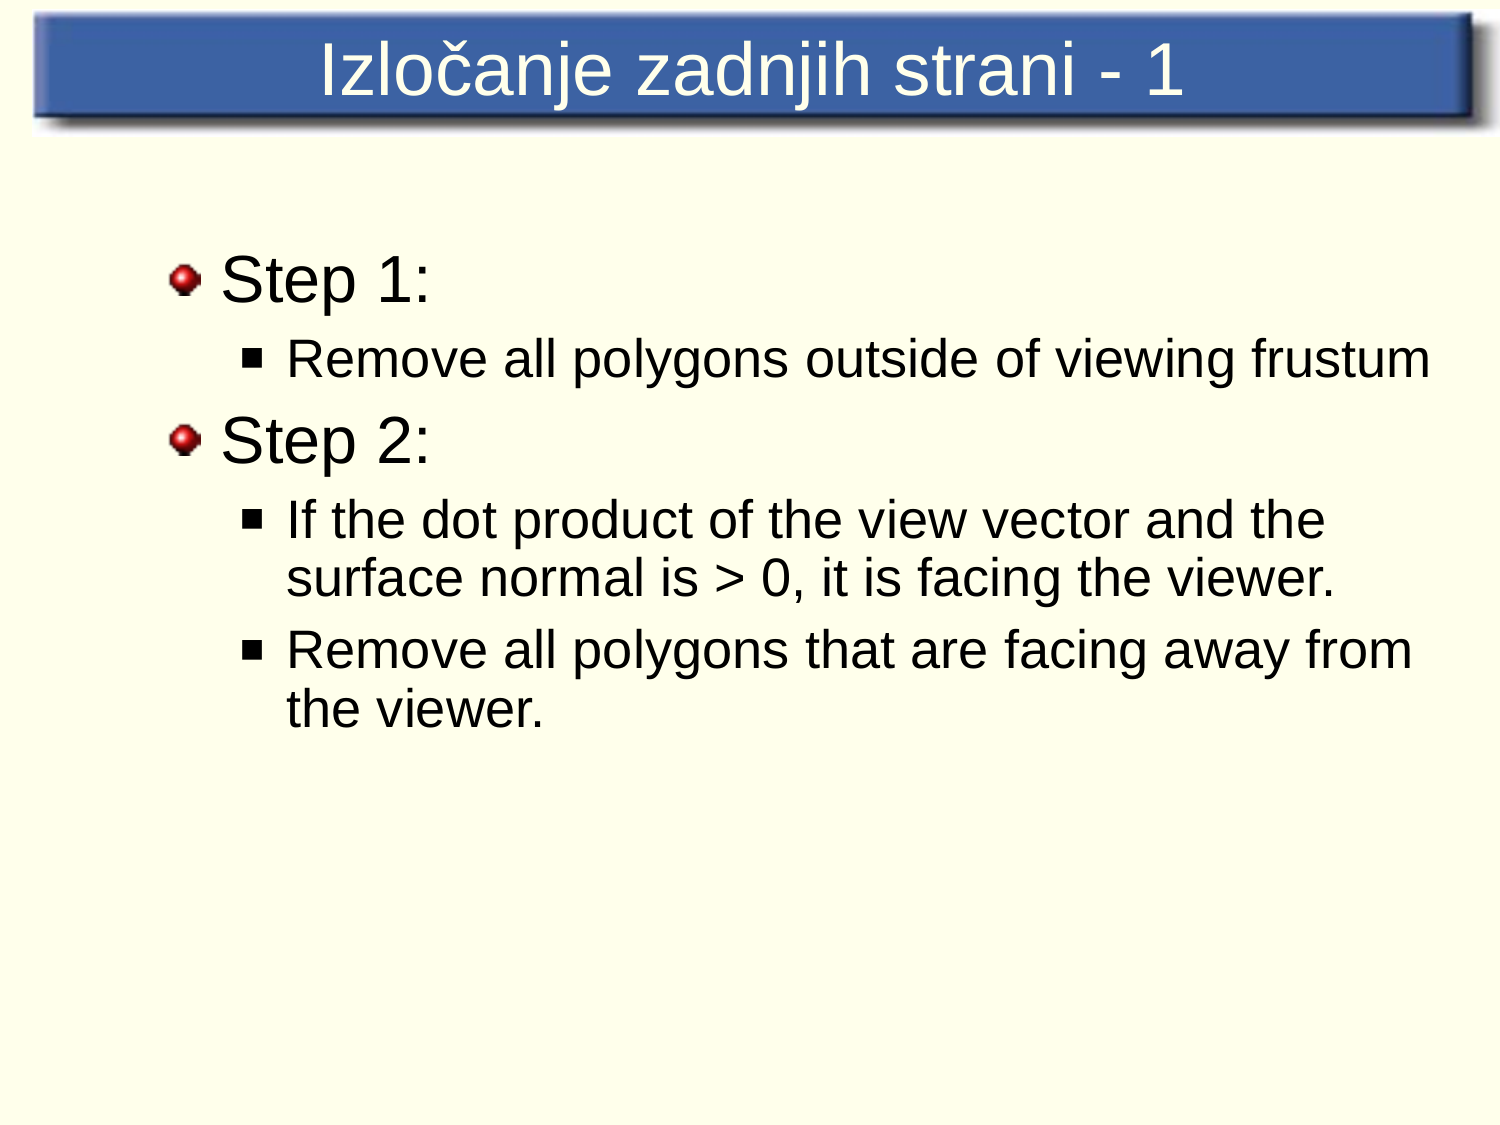

# Izločanje zadnjih strani - 1
Step 1:
Remove all polygons outside of viewing frustum
Step 2:
If the dot product of the view vector and the surface normal is > 0, it is facing the viewer.
Remove all polygons that are facing away from the viewer.